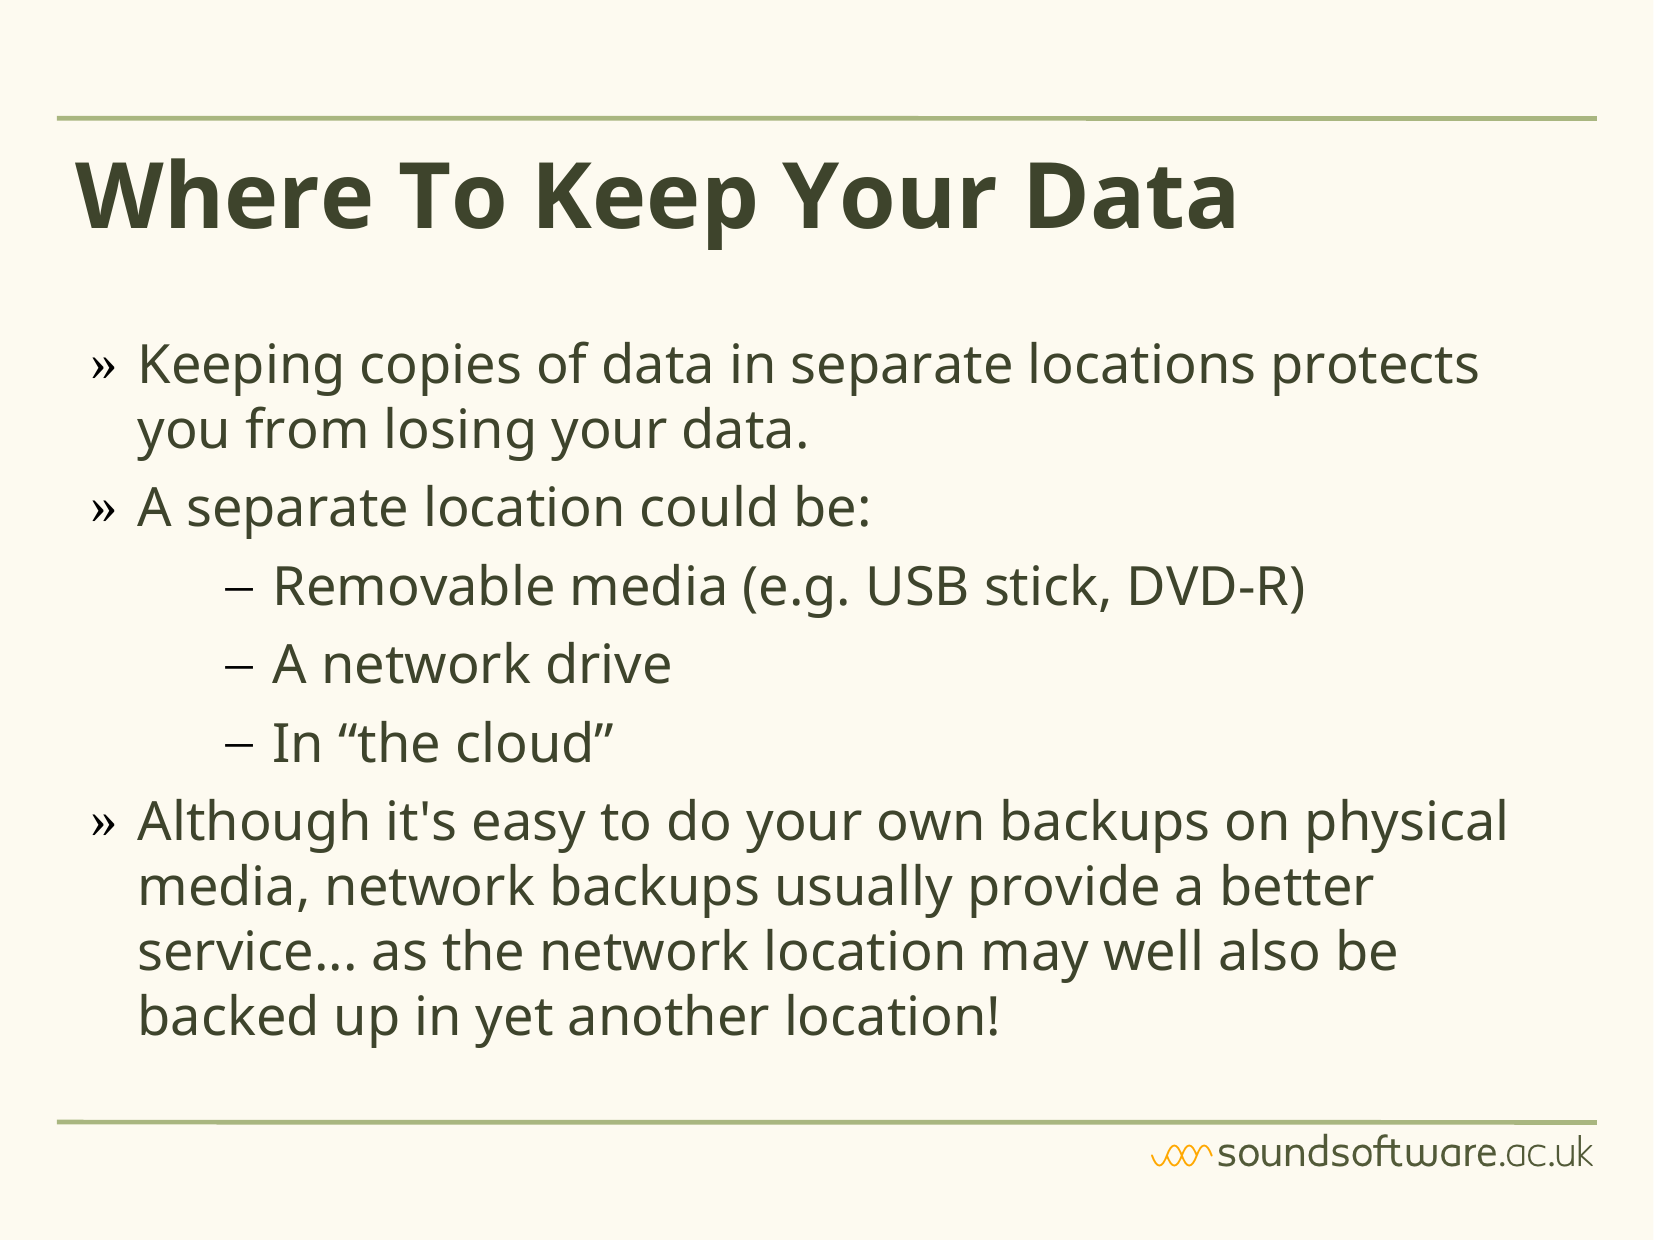

# Where To Keep Your Data
Keeping copies of data in separate locations protects you from losing your data.
A separate location could be:
Removable media (e.g. USB stick, DVD-R)
A network drive
In “the cloud”
Although it's easy to do your own backups on physical media, network backups usually provide a better service... as the network location may well also be backed up in yet another location!